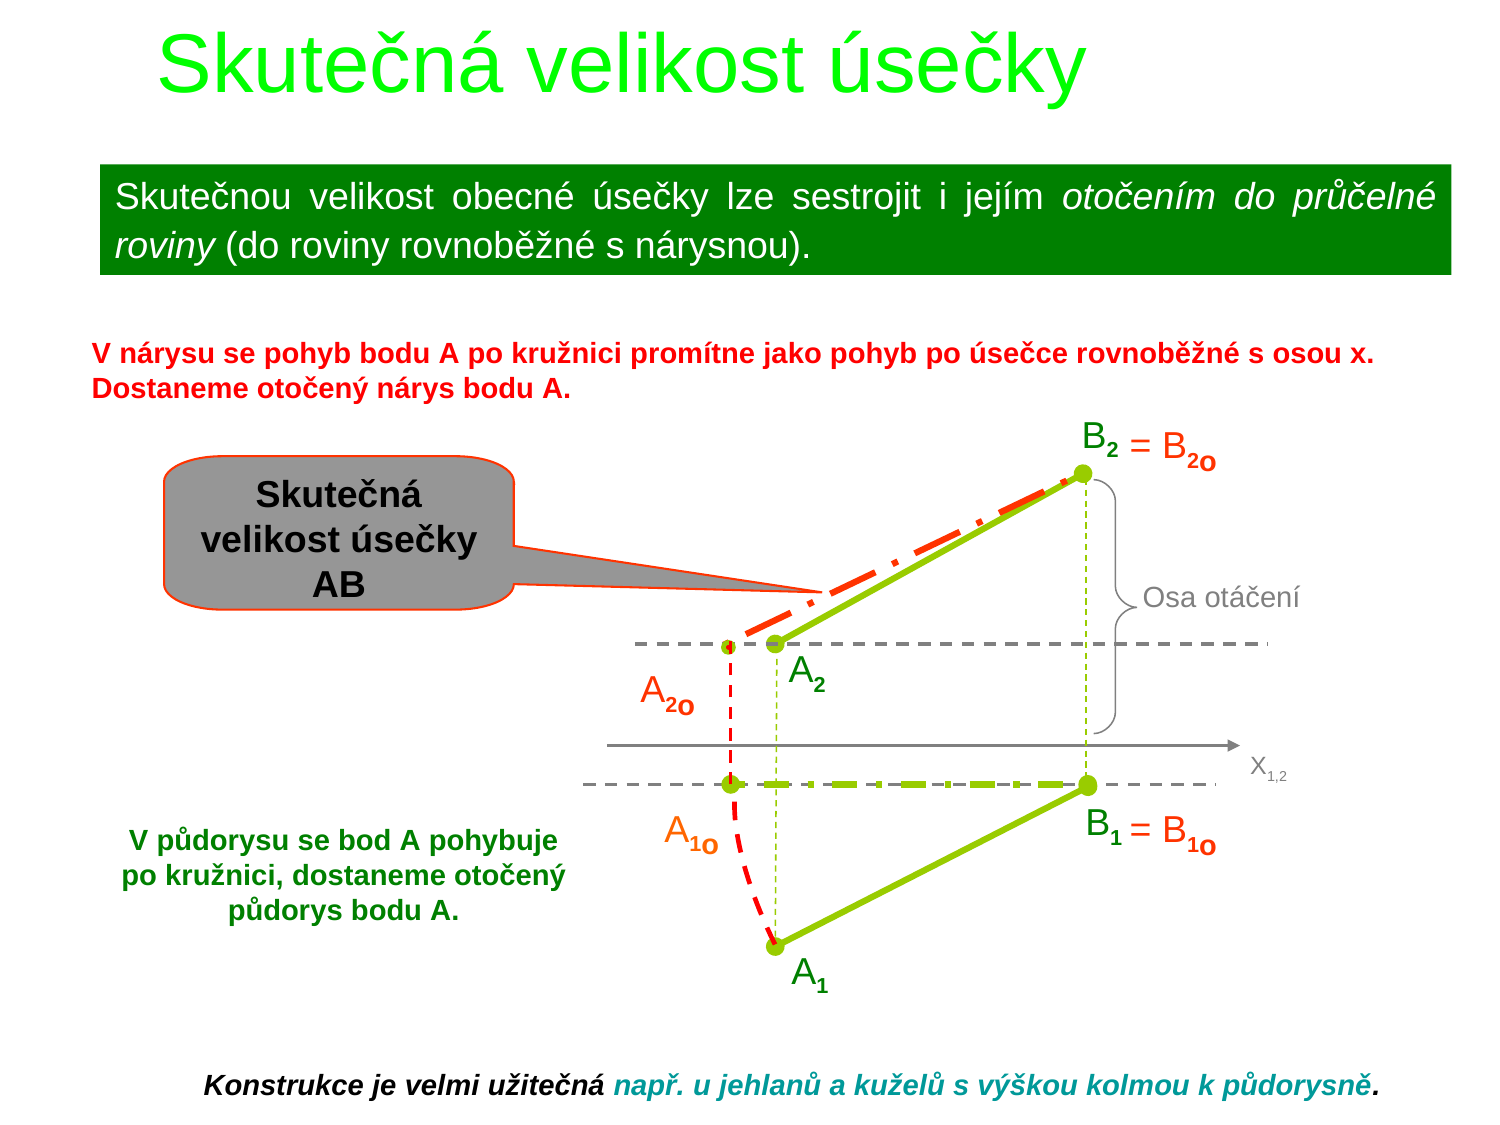

# Skutečná velikost úsečky
Skutečnou velikost obecné úsečky lze sestrojit i jejím otočením do průčelné roviny (do roviny rovnoběžné s nárysnou).
V nárysu se pohyb bodu A po kružnici promítne jako pohyb po úsečce rovnoběžné s osou x. Dostaneme otočený nárys bodu A.
= B2o
B2
Skutečná velikost úsečky AB
Osa otáčení
A2
A2o
X1,2
A1o
= B1o
B1
V půdorysu se bod A pohybuje po kružnici, dostaneme otočený půdorys bodu A.
A1
Konstrukce je velmi užitečná např. u jehlanů a kuželů s výškou kolmou k půdorysně.